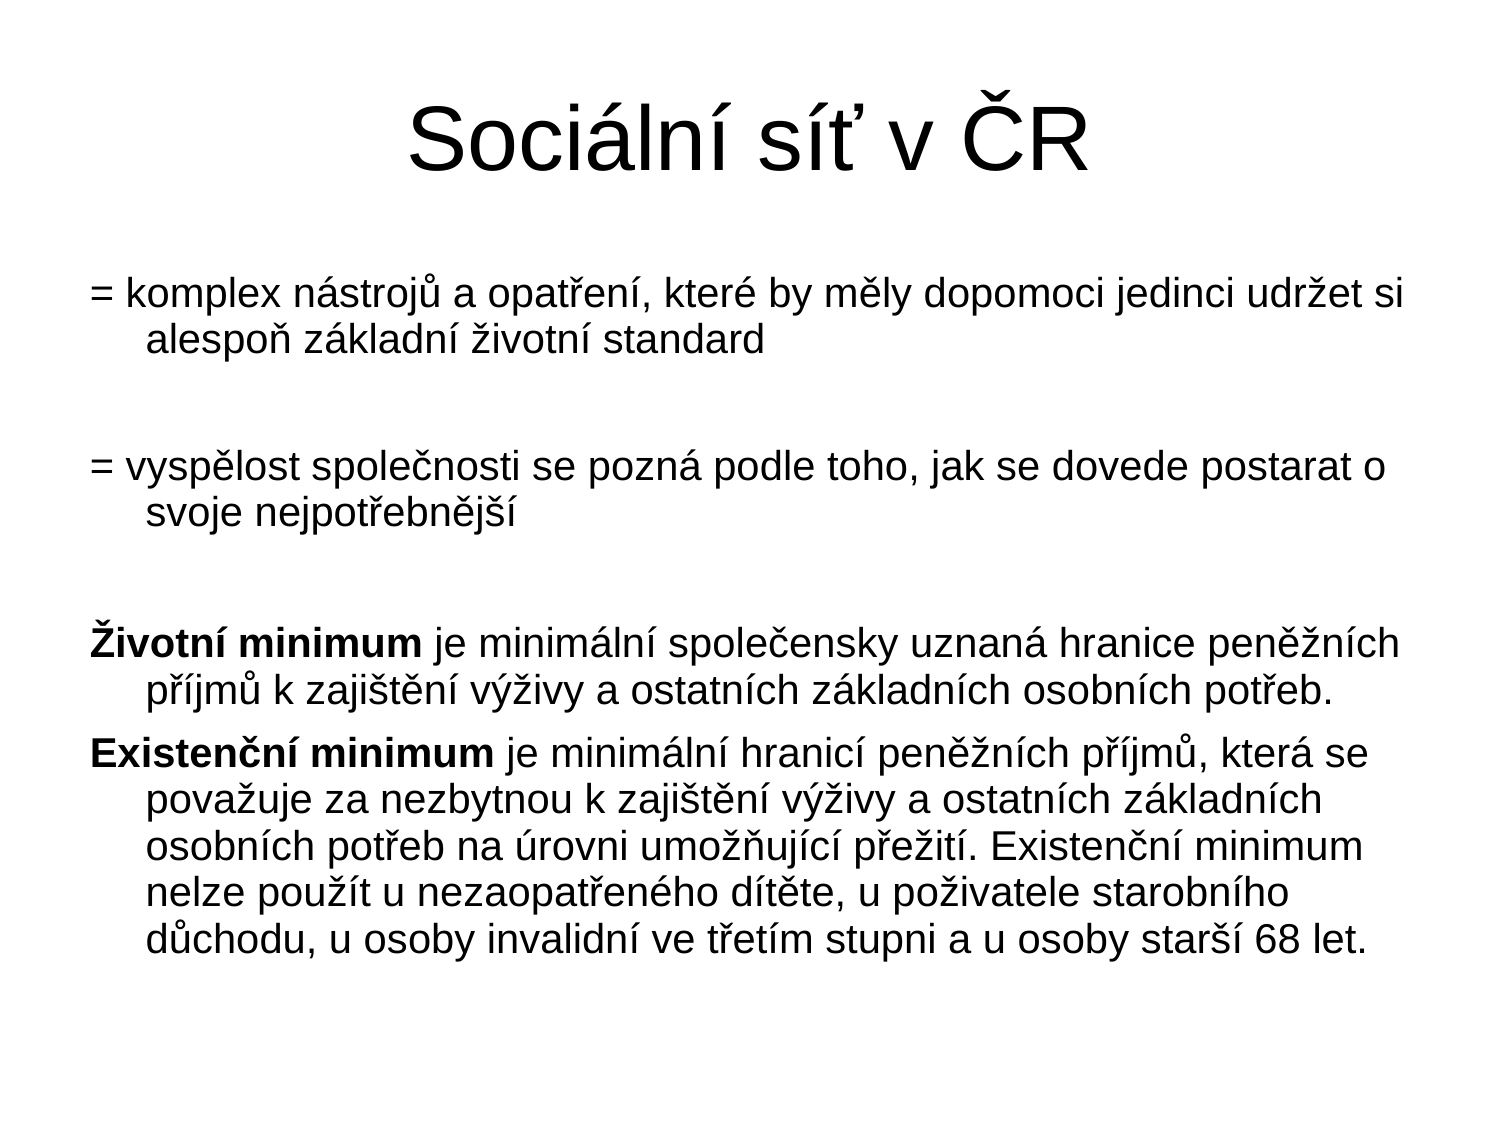

Sociální síť v ČR
= komplex nástrojů a opatření, které by měly dopomoci jedinci udržet si alespoň základní životní standard
= vyspělost společnosti se pozná podle toho, jak se dovede postarat o svoje nejpotřebnější
Životní minimum je minimální společensky uznaná hranice peněžních příjmů k zajištění výživy a ostatních základních osobních potřeb.
Existenční minimum je minimální hranicí peněžních příjmů, která se považuje za nezbytnou k zajištění výživy a ostatních základních osobních potřeb na úrovni umožňující přežití. Existenční minimum nelze použít u nezaopatřeného dítěte, u poživatele starobního důchodu, u osoby invalidní ve třetím stupni a u osoby starší 68 let.